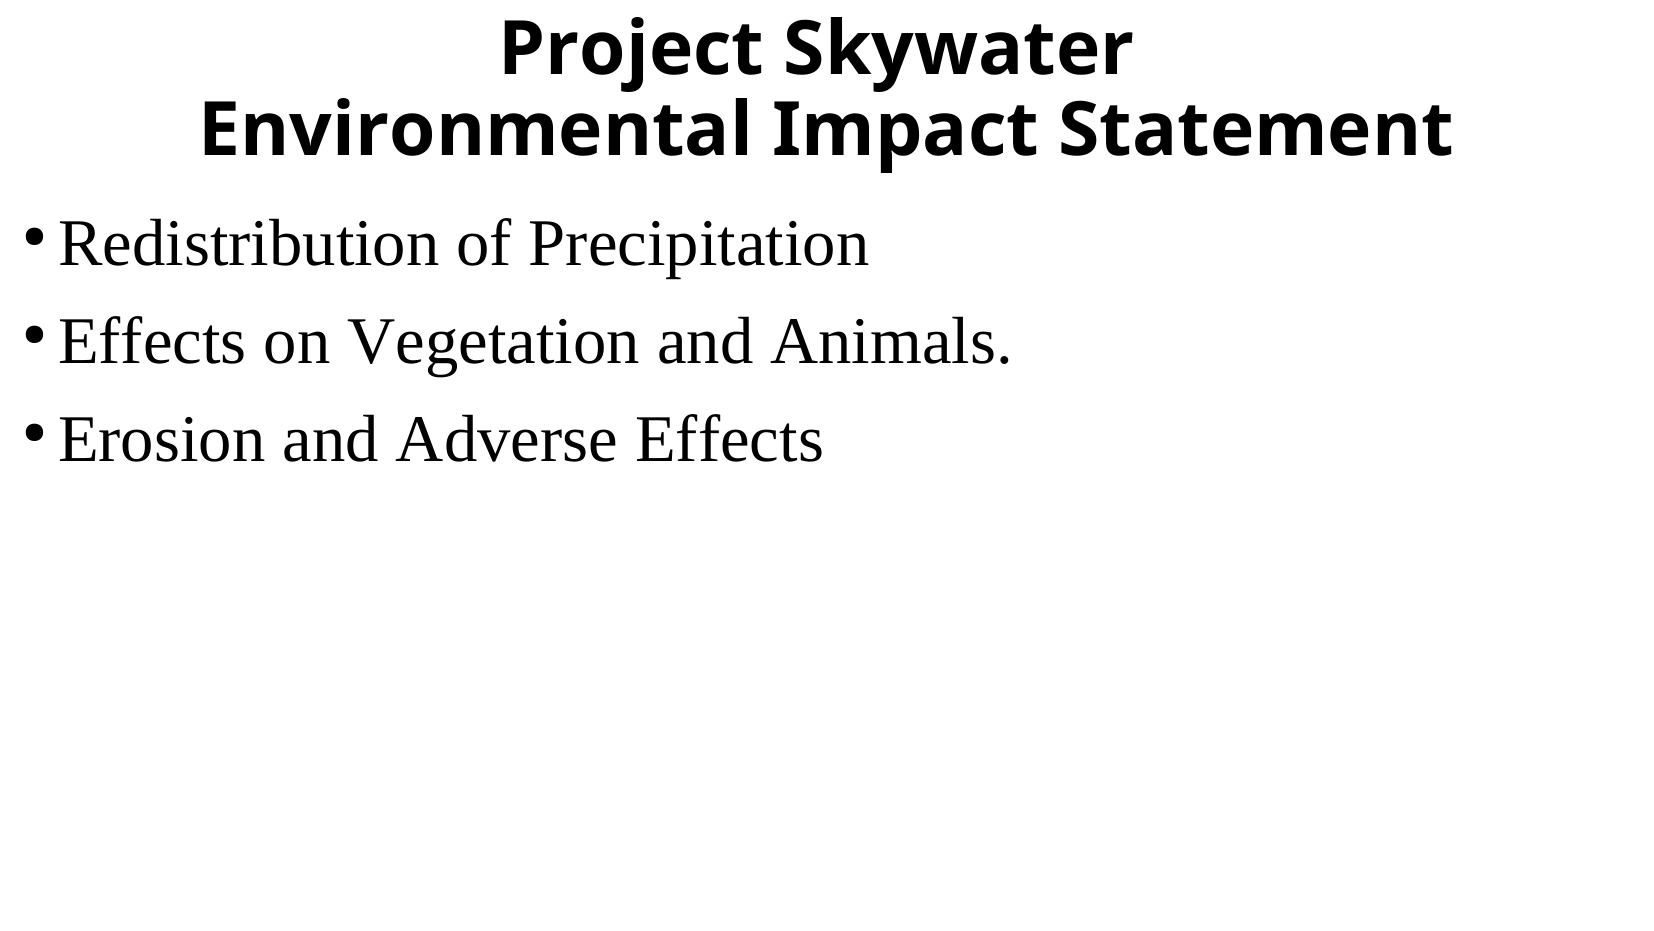

# Project Skywater Environmental Impact Statement
Redistribution of Precipitation
Effects on Vegetation and Animals.
Erosion and Adverse Effects